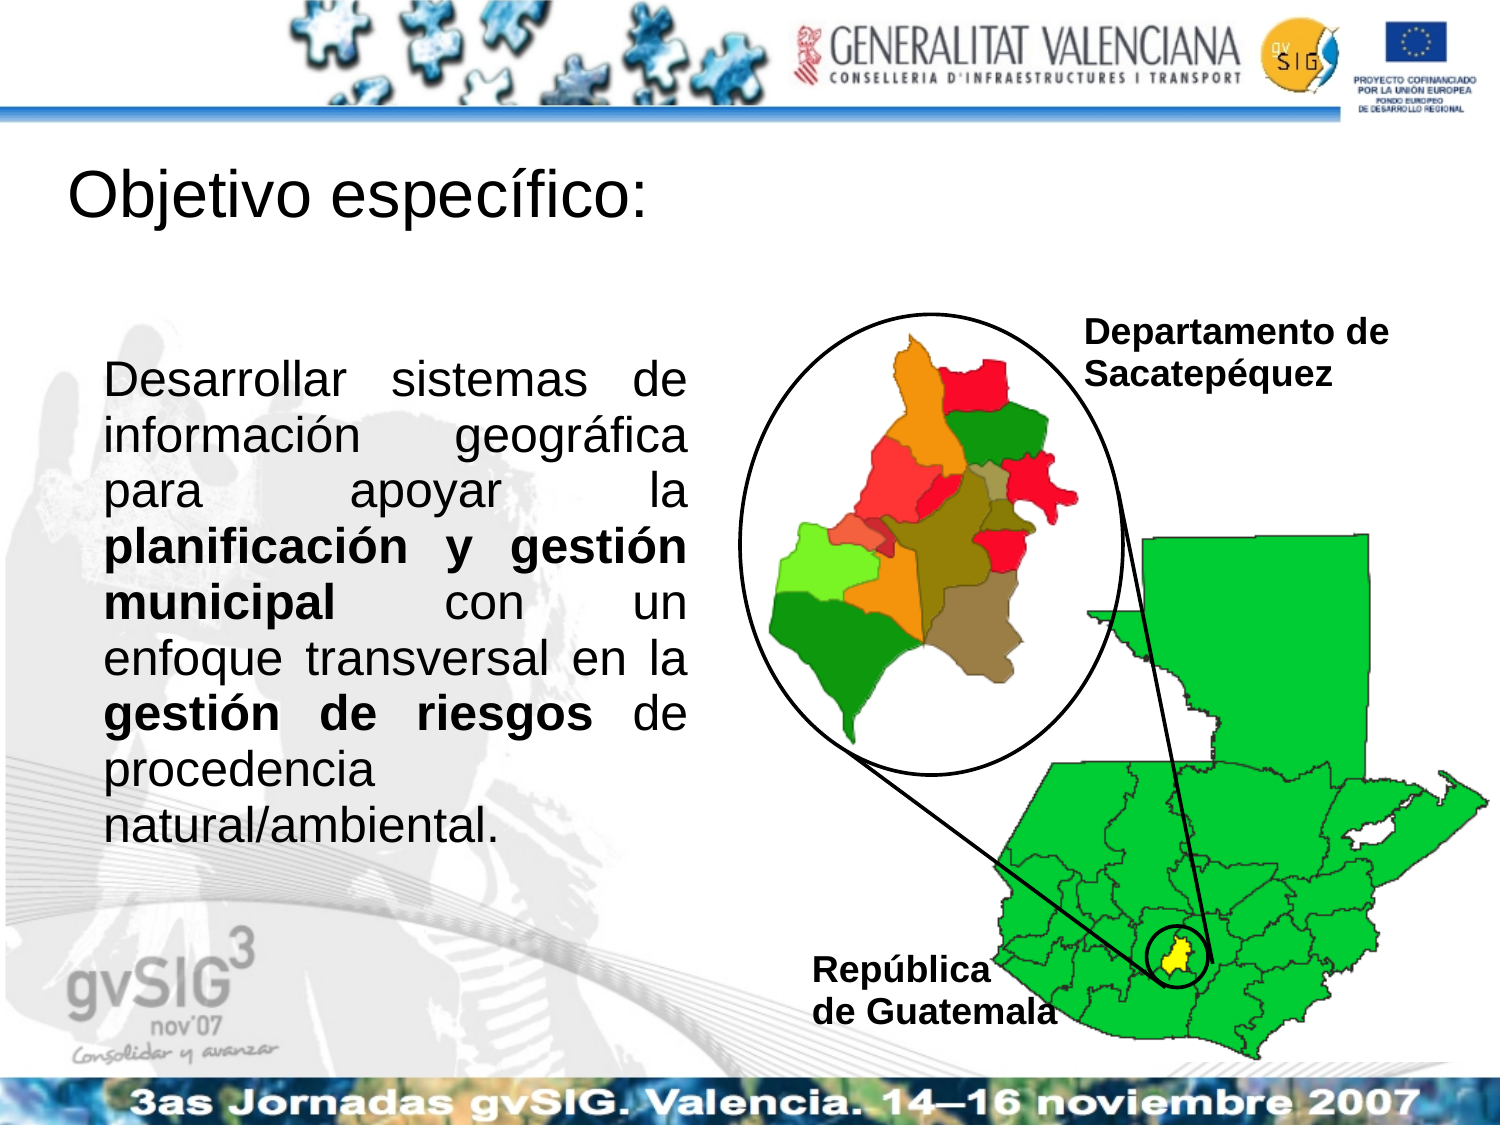

# Objetivo específico:
Desarrollar sistemas de información geográfica para apoyar la planificación y gestión municipal con un enfoque transversal en la gestión de riesgos de procedencia natural/ambiental.
Departamento de Sacatepéquez
República
de Guatemala